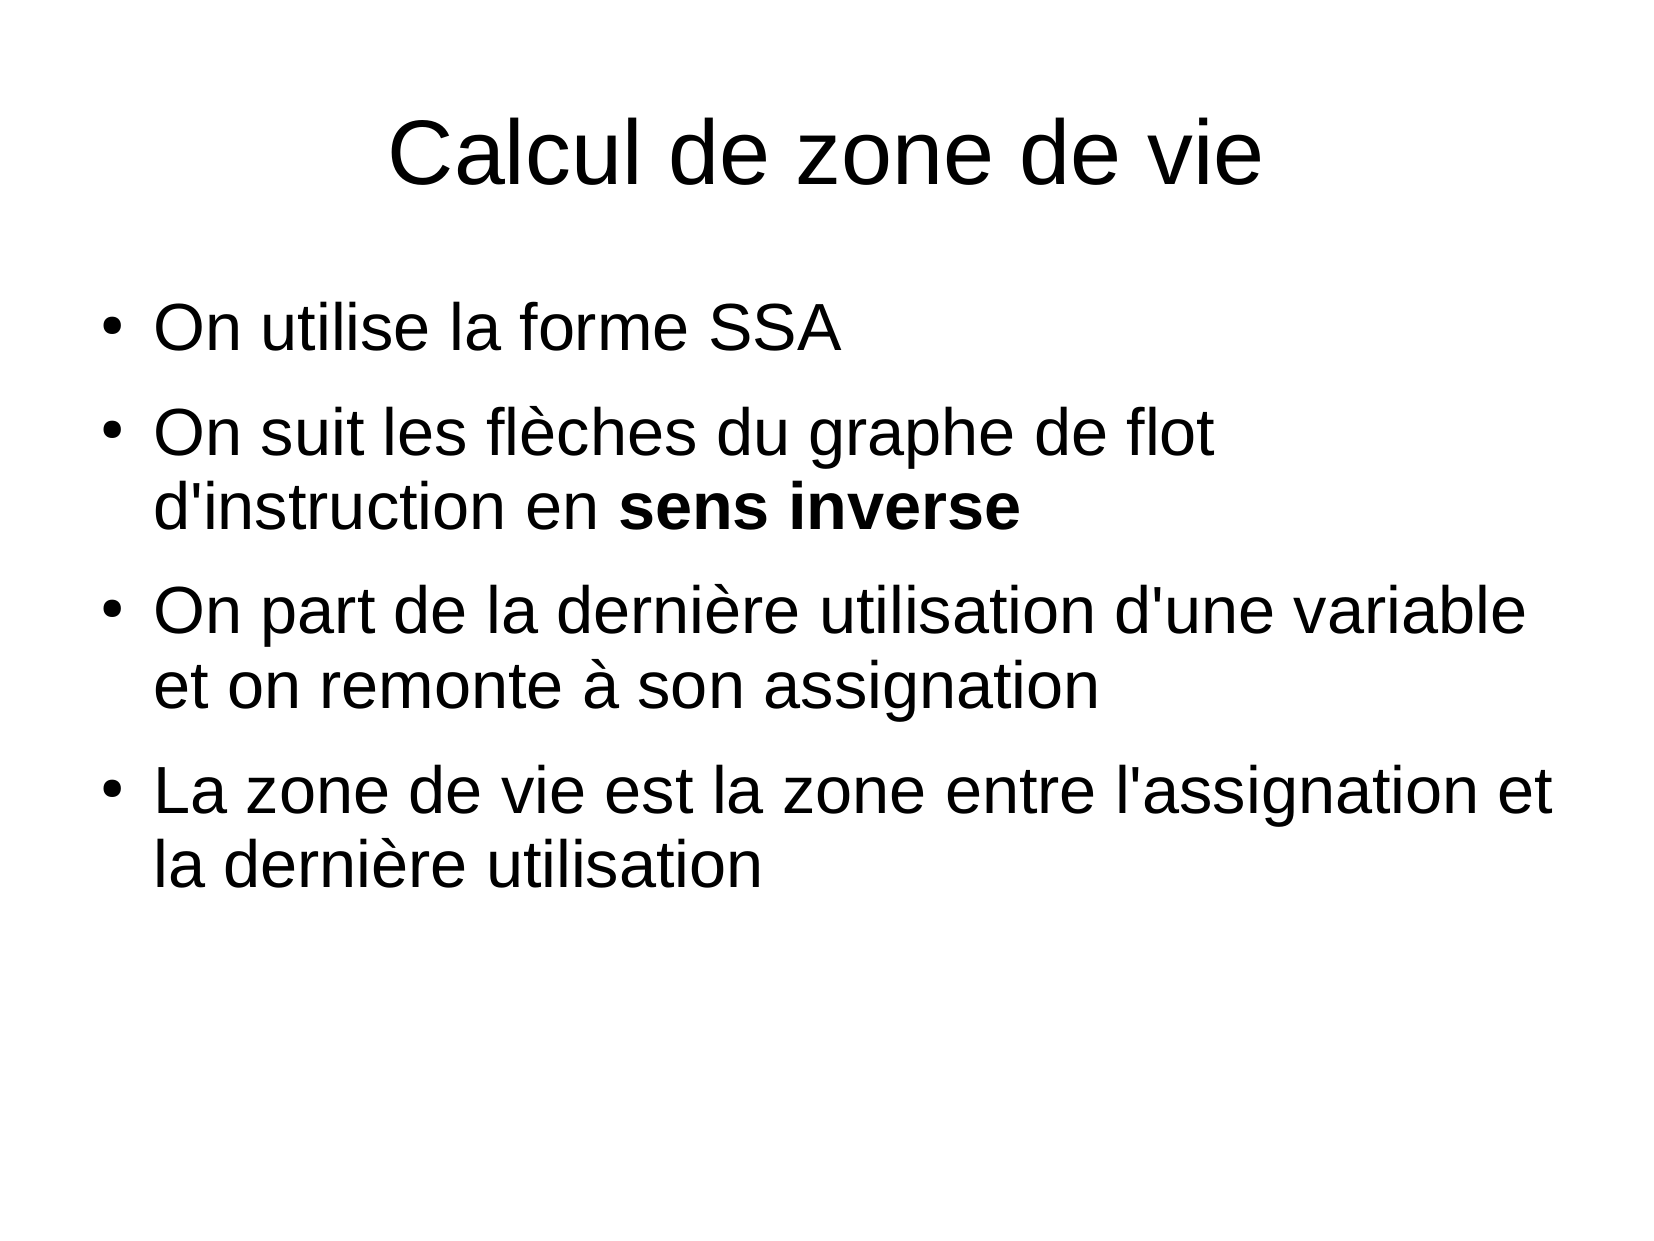

# Calcul de zone de vie
On utilise la forme SSA
On suit les flèches du graphe de flot d'instruction en sens inverse
On part de la dernière utilisation d'une variable et on remonte à son assignation
La zone de vie est la zone entre l'assignation et la dernière utilisation